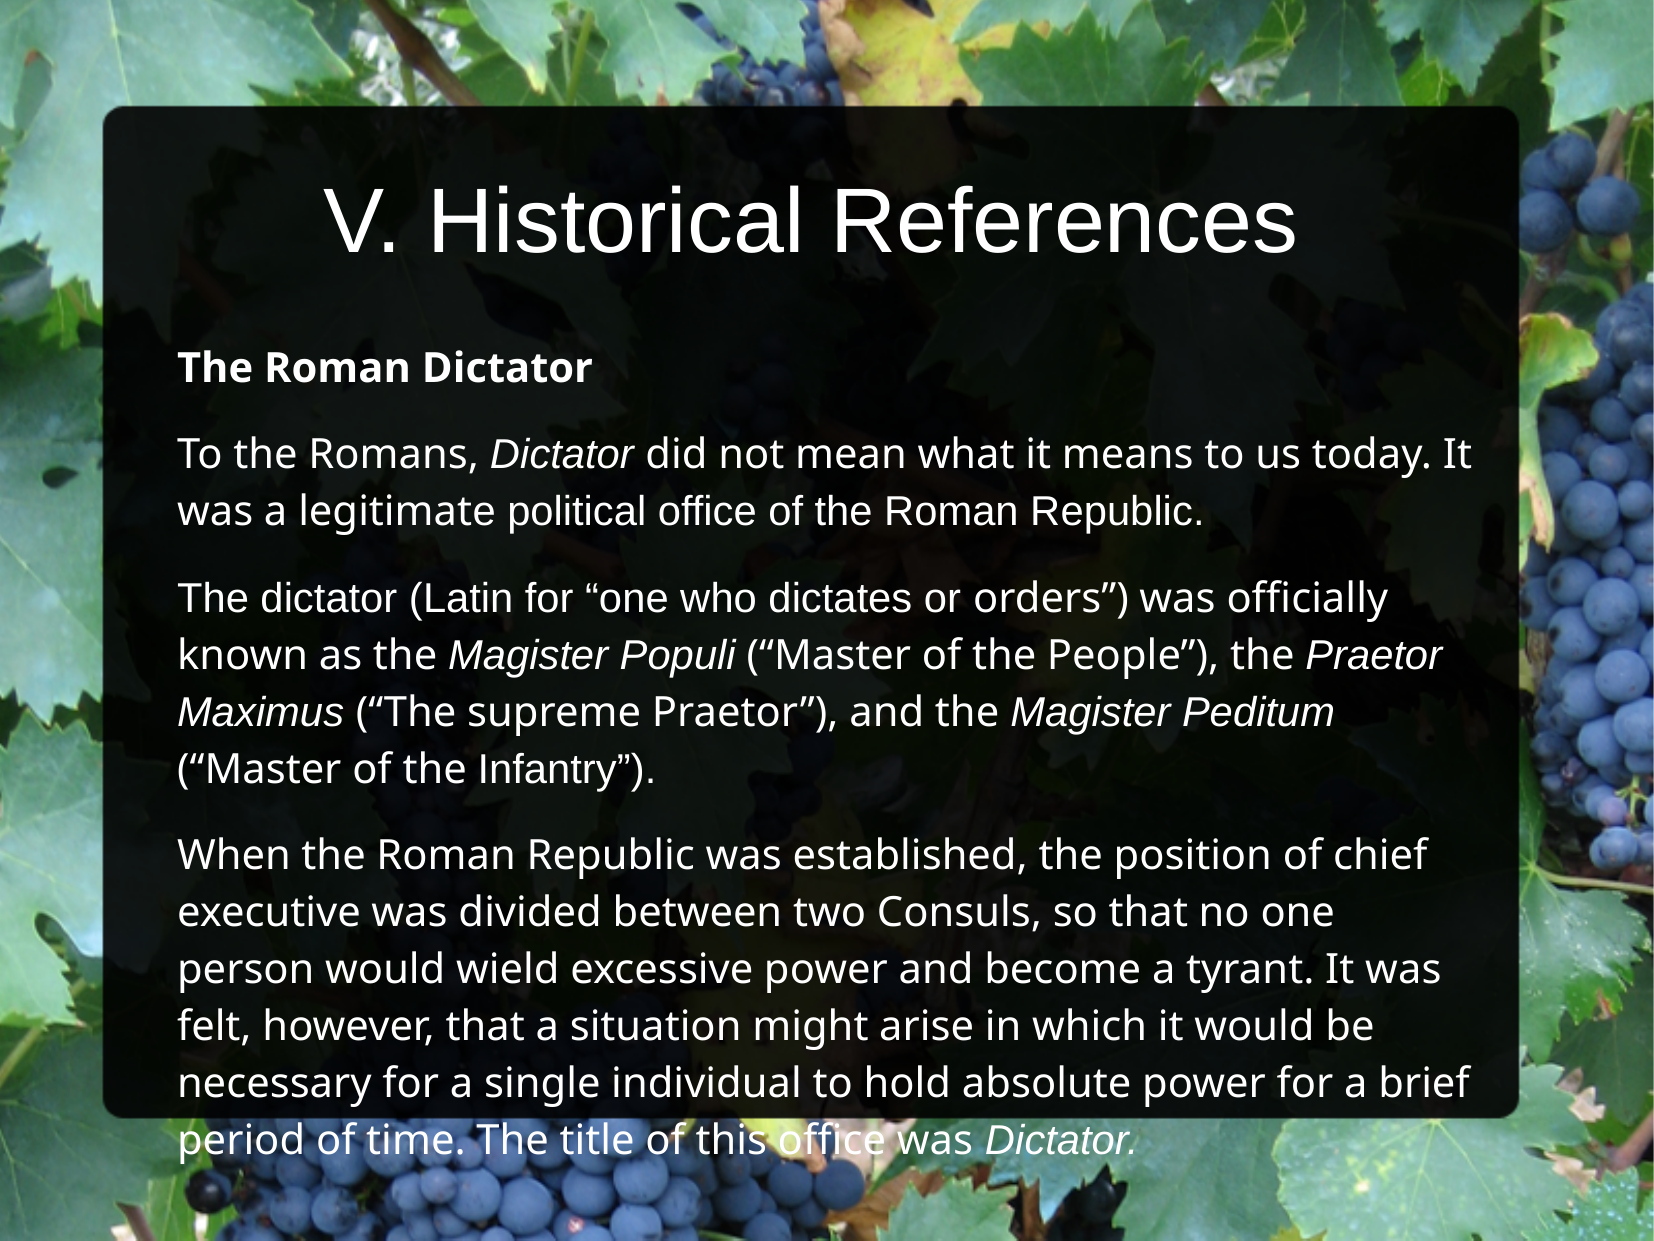

# V. Historical References
The Roman Dictator
To the Romans, Dictator did not mean what it means to us today. It was a legitimate political office of the Roman Republic.
The dictator (Latin for “one who dictates or orders”) was officially known as the Magister Populi (“Master of the People”), the Praetor Maximus (“The supreme Praetor”), and the Magister Peditum (“Master of the Infantry”).
When the Roman Republic was established, the position of chief executive was divided between two Consuls, so that no one person would wield excessive power and become a tyrant. It was felt, however, that a situation might arise in which it would be necessary for a single individual to hold absolute power for a brief period of time. The title of this office was Dictator.